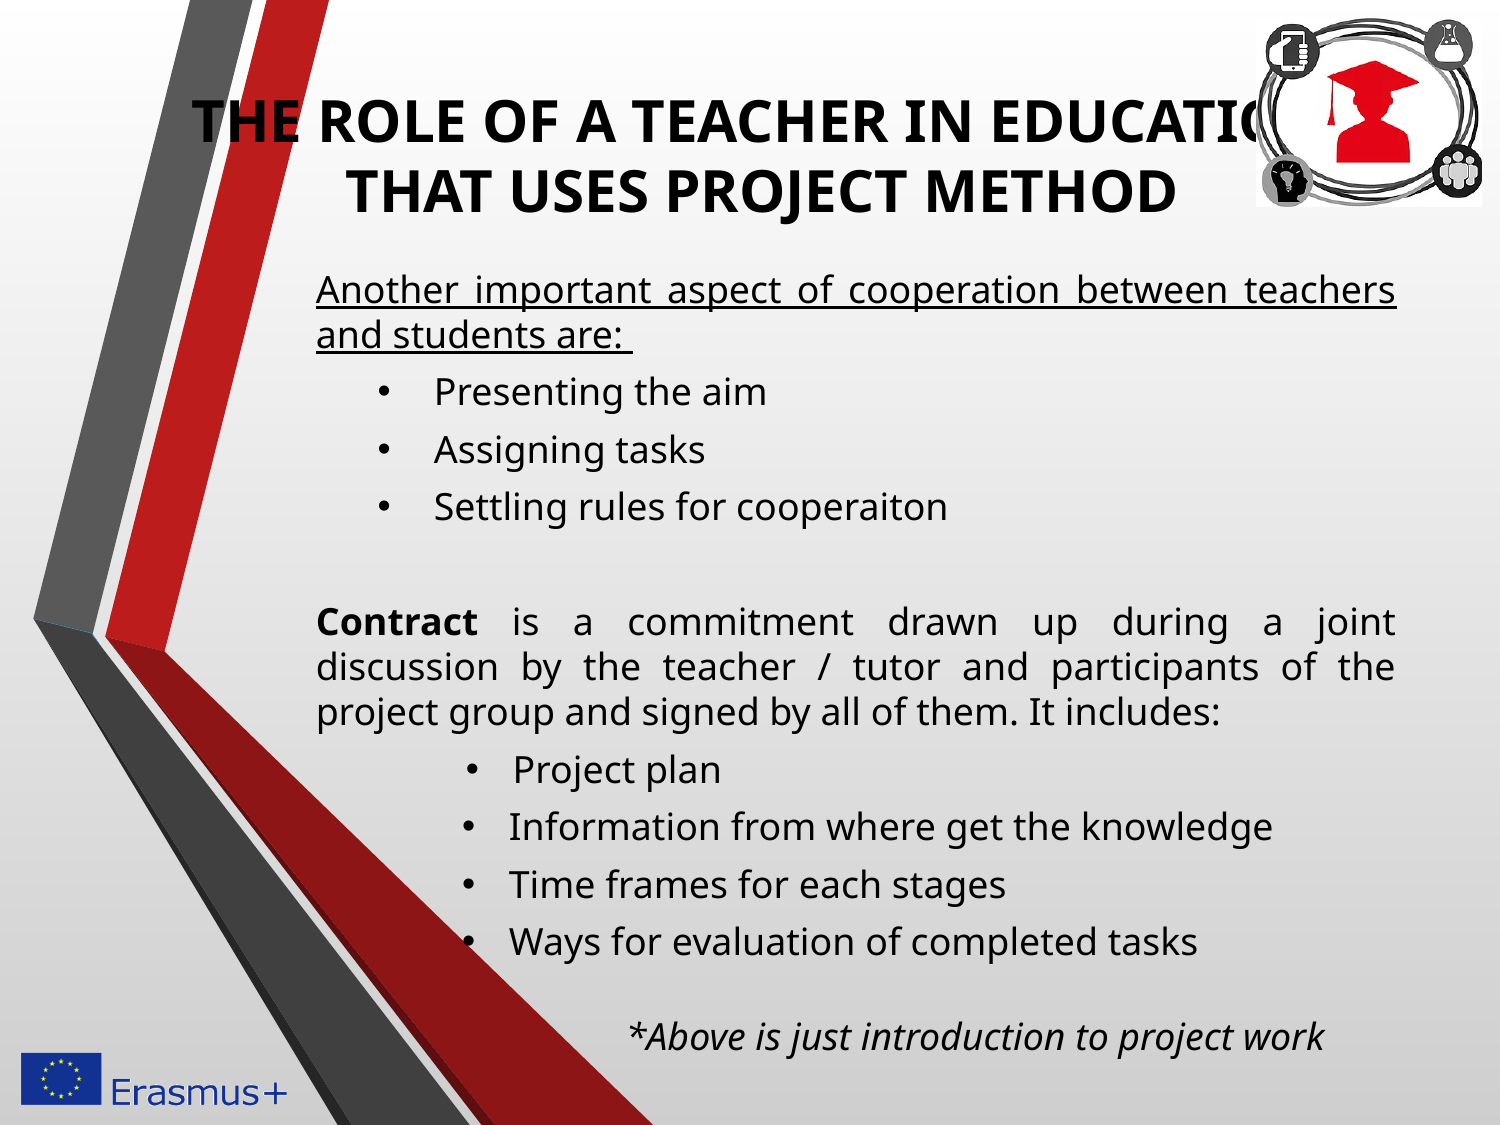

The role of a teacher in education
that uses project method
Another important aspect of cooperation between teachers and students are:
Presenting the aim
Assigning tasks
Settling rules for cooperaiton
Contract is a commitment drawn up during a joint discussion by the teacher / tutor and participants of the project group and signed by all of them. It includes:
Project plan
Information from where get the knowledge
Time frames for each stages
Ways for evaluation of completed tasks
	*Above is just introduction to project work